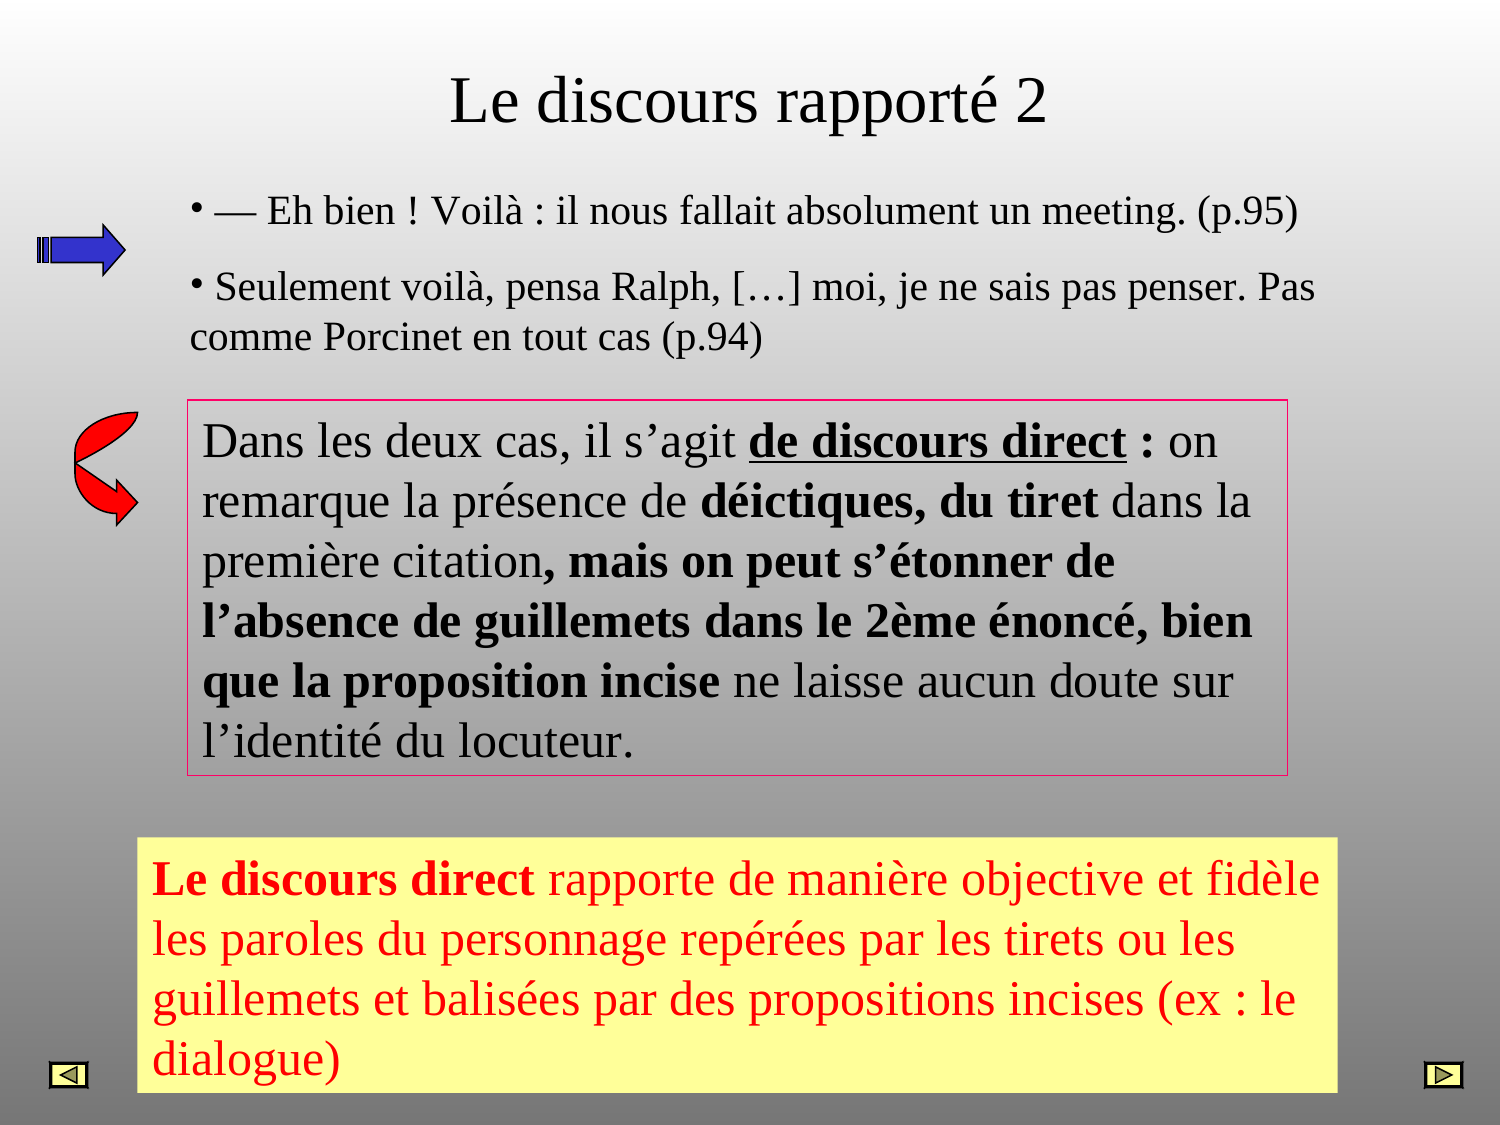

# Le discours rapporté 2
 — Eh bien ! Voilà : il nous fallait absolument un meeting. (p.95)
 Seulement voilà, pensa Ralph, […] moi, je ne sais pas penser. Pas comme Porcinet en tout cas (p.94)
Dans les deux cas, il s’agit de discours direct : on remarque la présence de déictiques, du tiret dans la première citation, mais on peut s’étonner de l’absence de guillemets dans le 2ème énoncé, bien que la proposition incise ne laisse aucun doute sur l’identité du locuteur.
Le discours direct rapporte de manière objective et fidèle les paroles du personnage repérées par les tirets ou les guillemets et balisées par des propositions incises (ex : le dialogue)